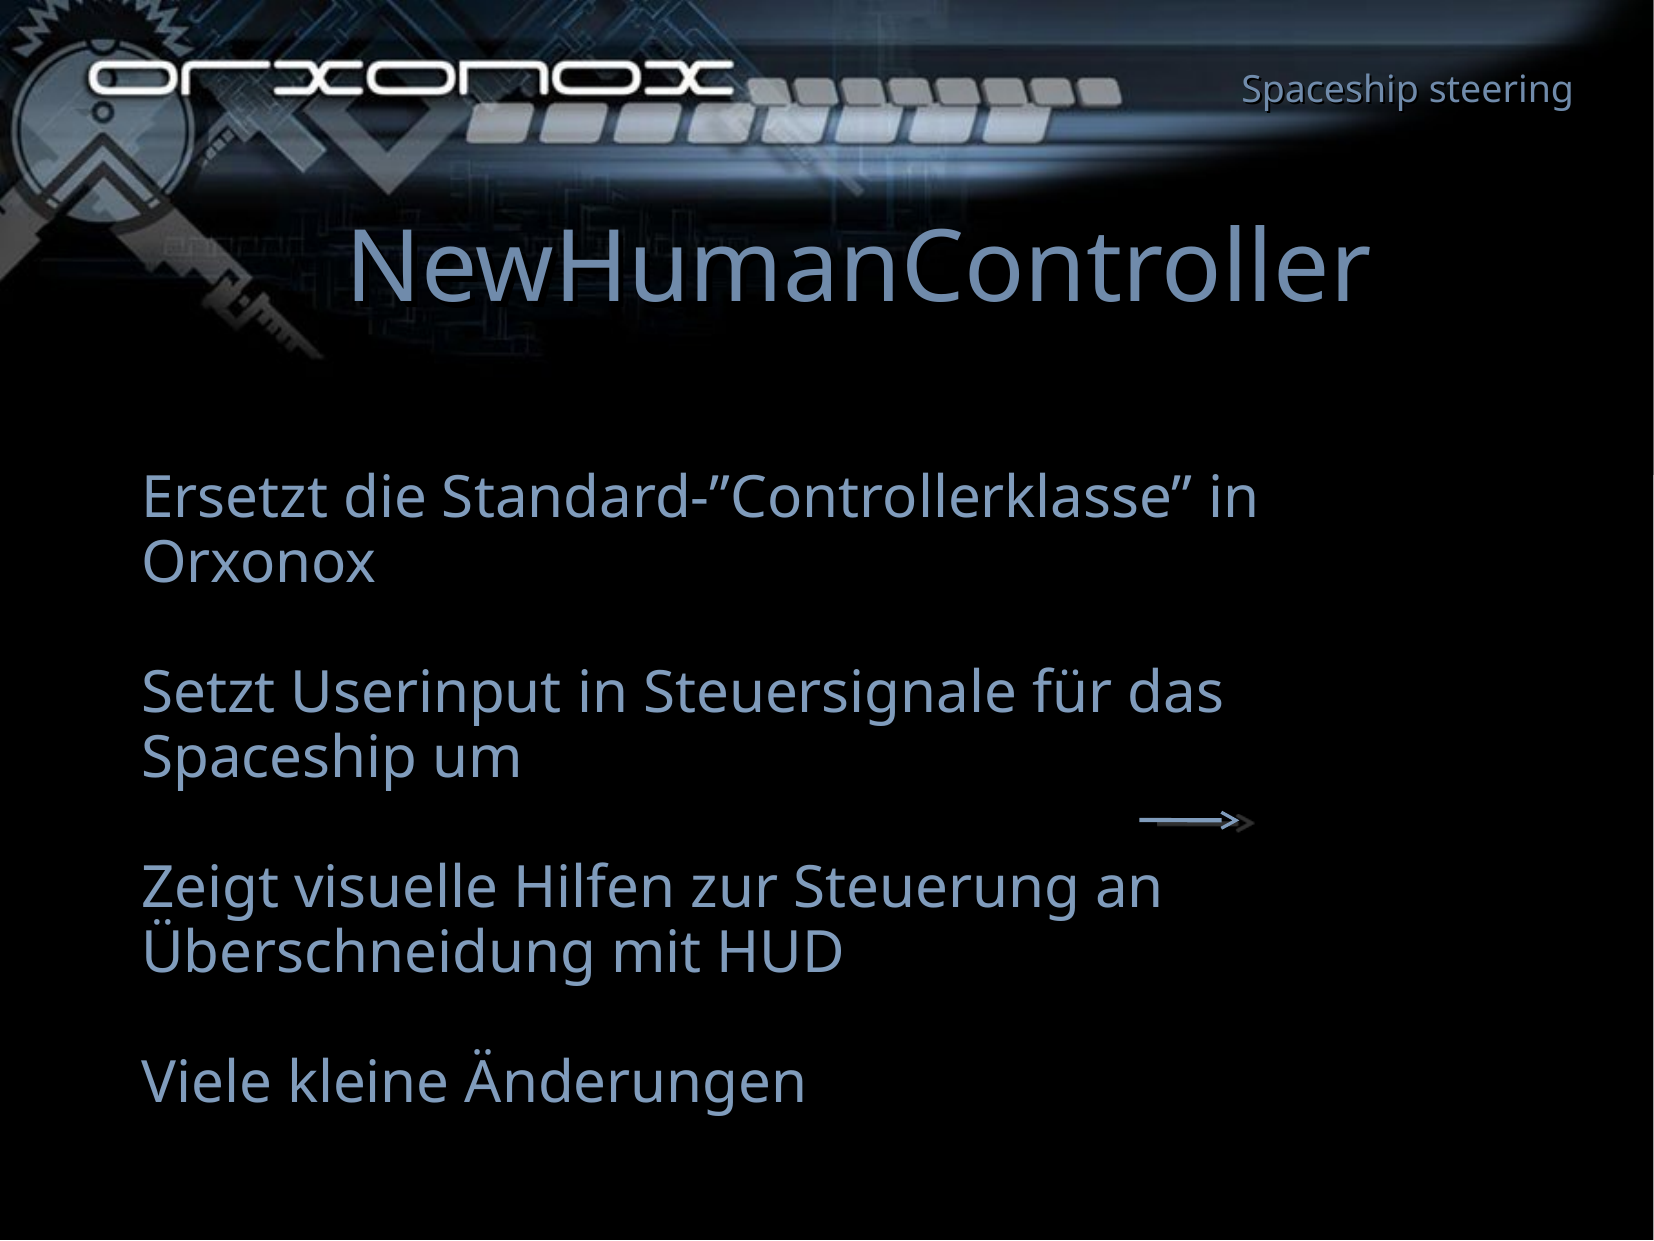

Spaceship steering
NewHumanController
Ersetzt die Standard-”Controllerklasse” in Orxonox
Setzt Userinput in Steuersignale für das Spaceship um
Zeigt visuelle Hilfen zur Steuerung an 		 Überschneidung mit HUD
Viele kleine Änderungen